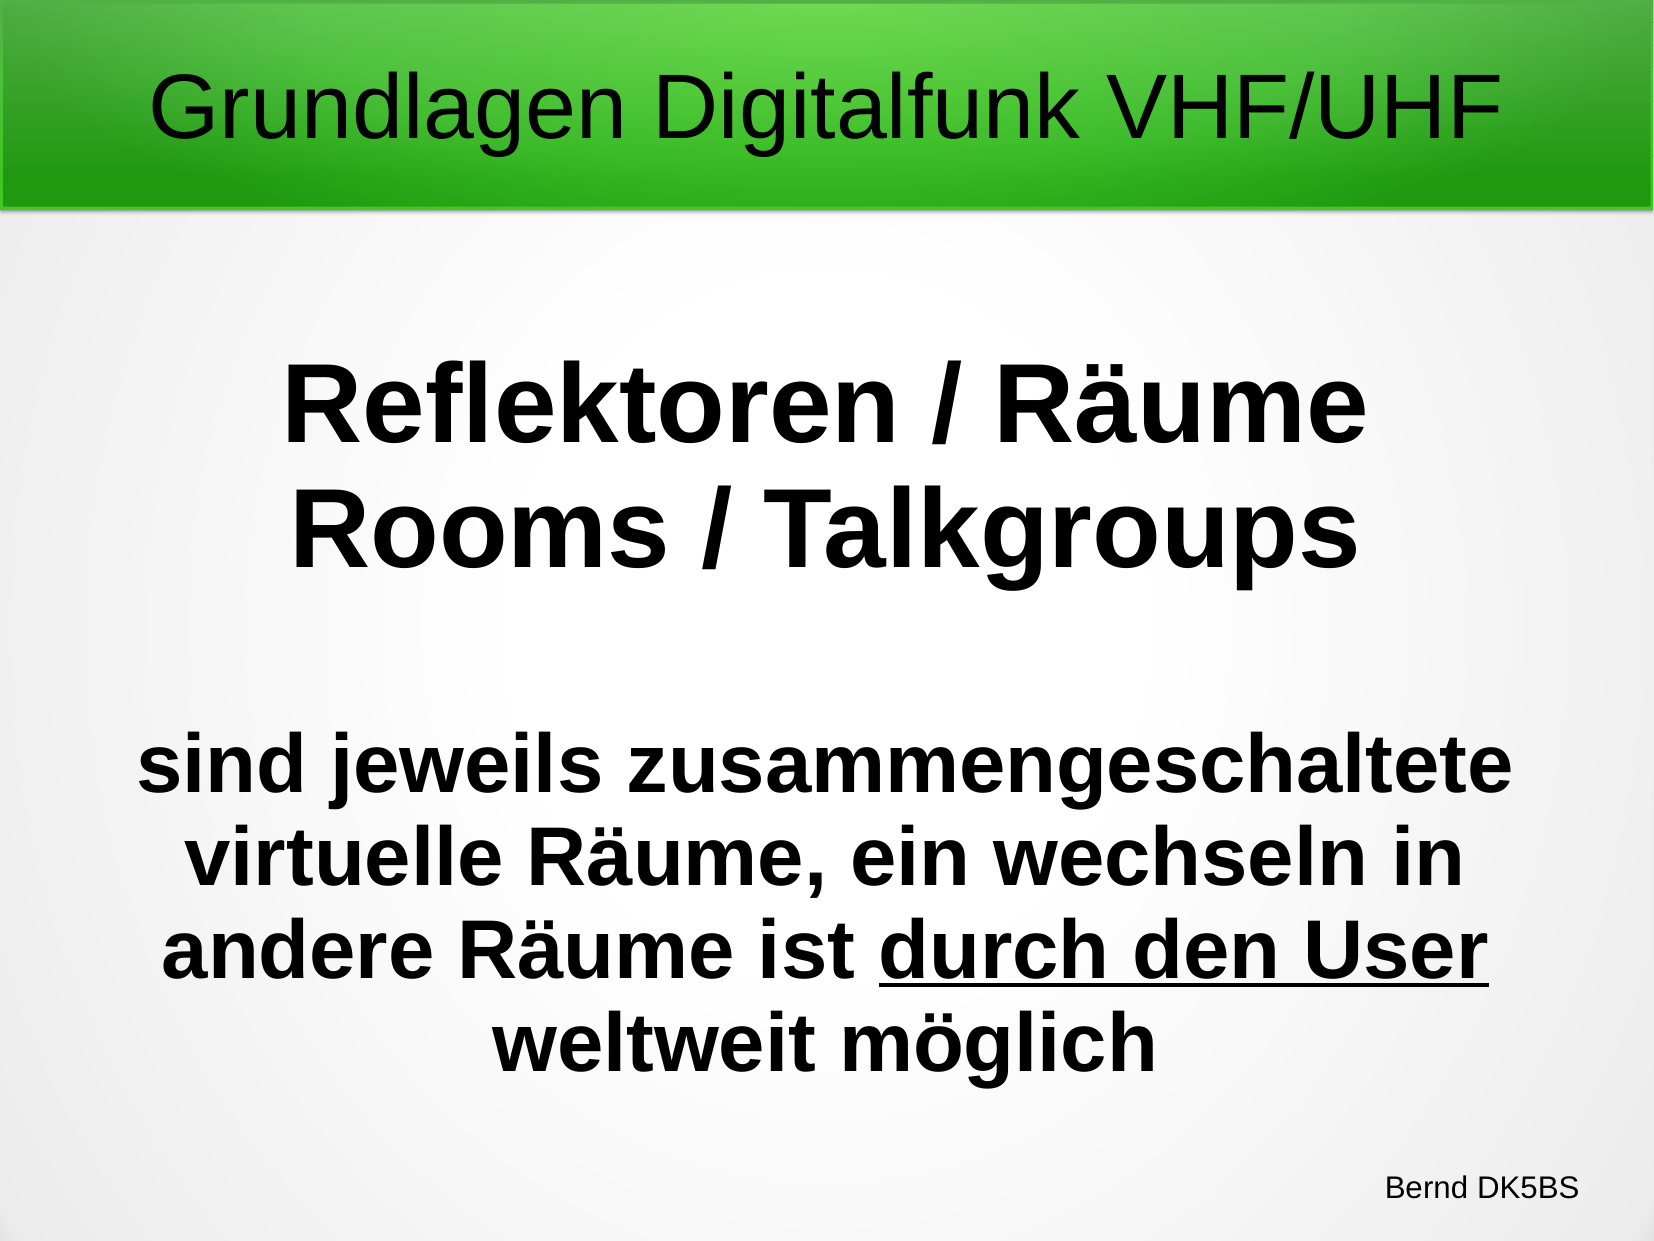

# Grundlagen Digitalfunk VHF/UHF
Reflektoren / Räume Rooms / Talkgroups
sind jeweils zusammengeschaltete virtuelle Räume, ein wechseln in andere Räume ist durch den User weltweit möglich
Bernd DK5BS